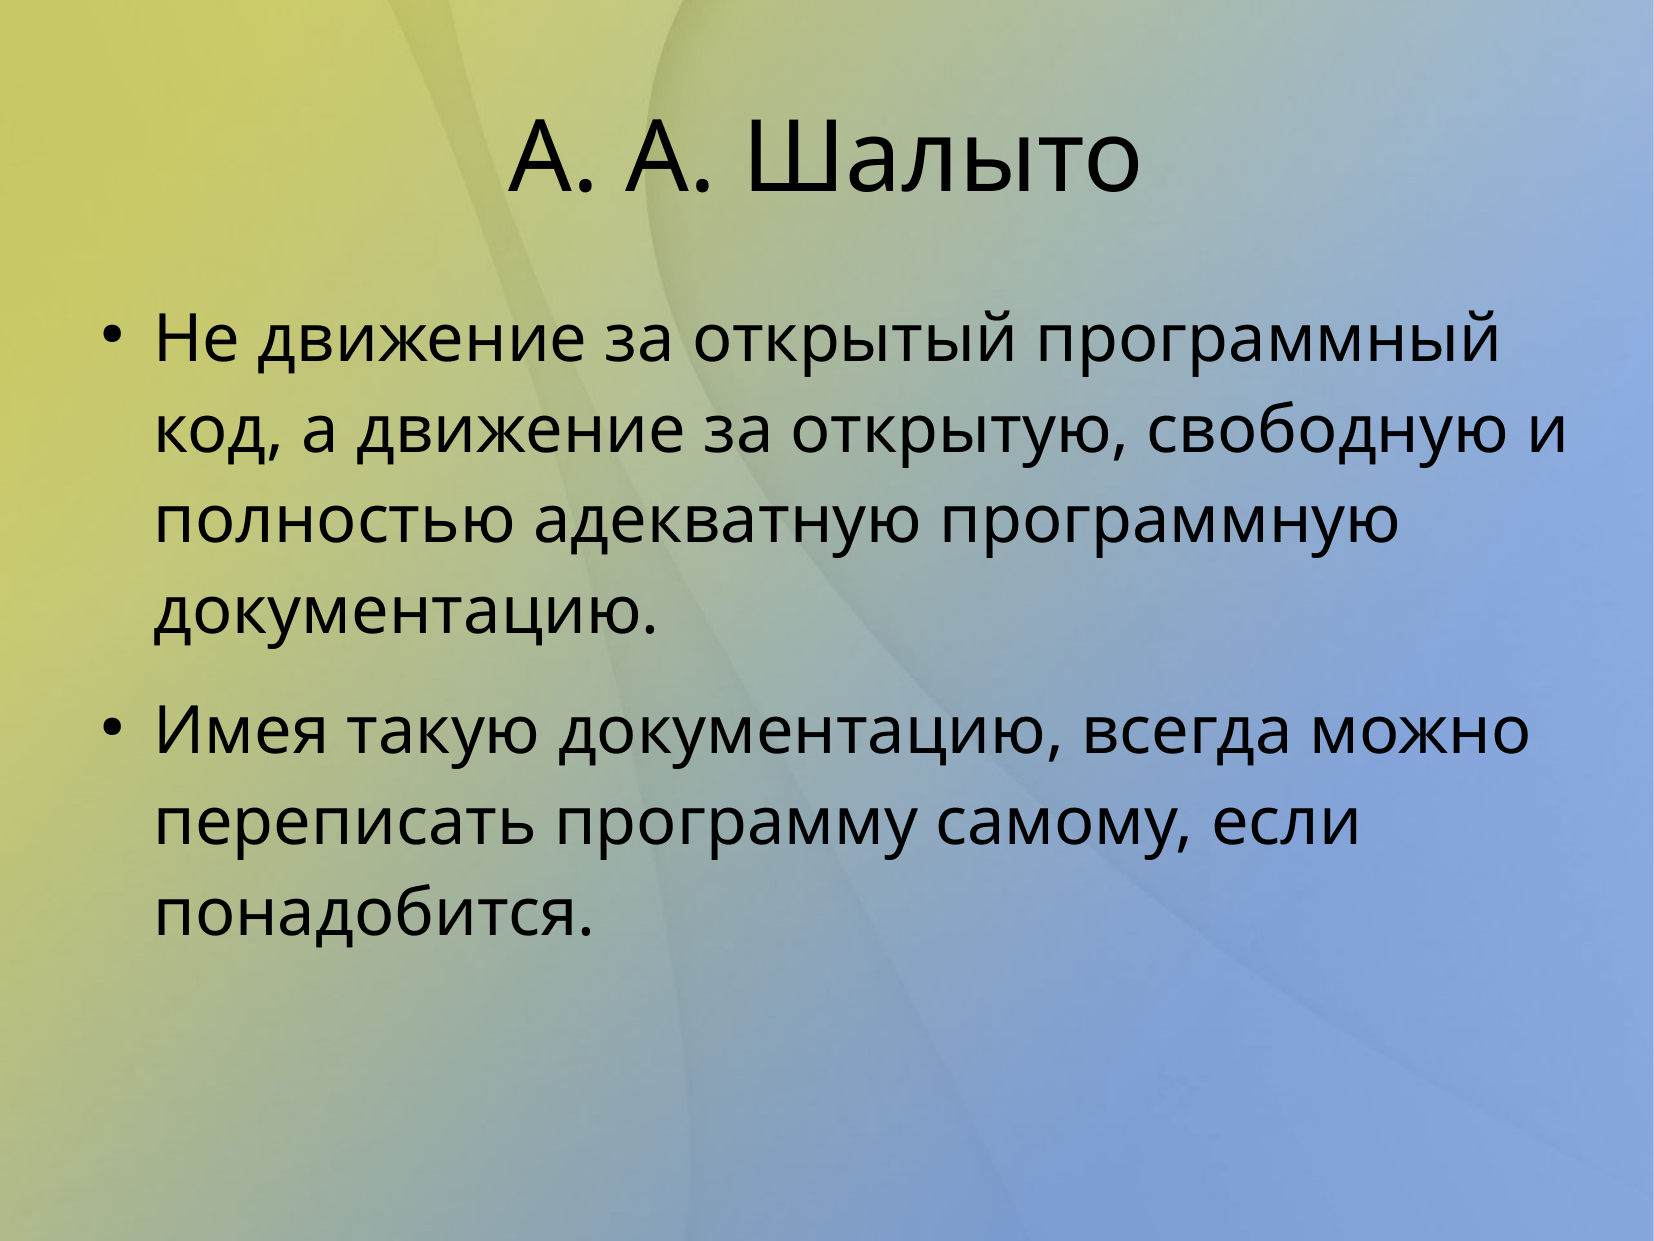

# А. А. Шалыто
Не движение за открытый программный код, а движение за открытую, свободную и полностью адекватную программную документацию.
Имея такую документацию, всегда можно переписать программу самому, если понадобится.